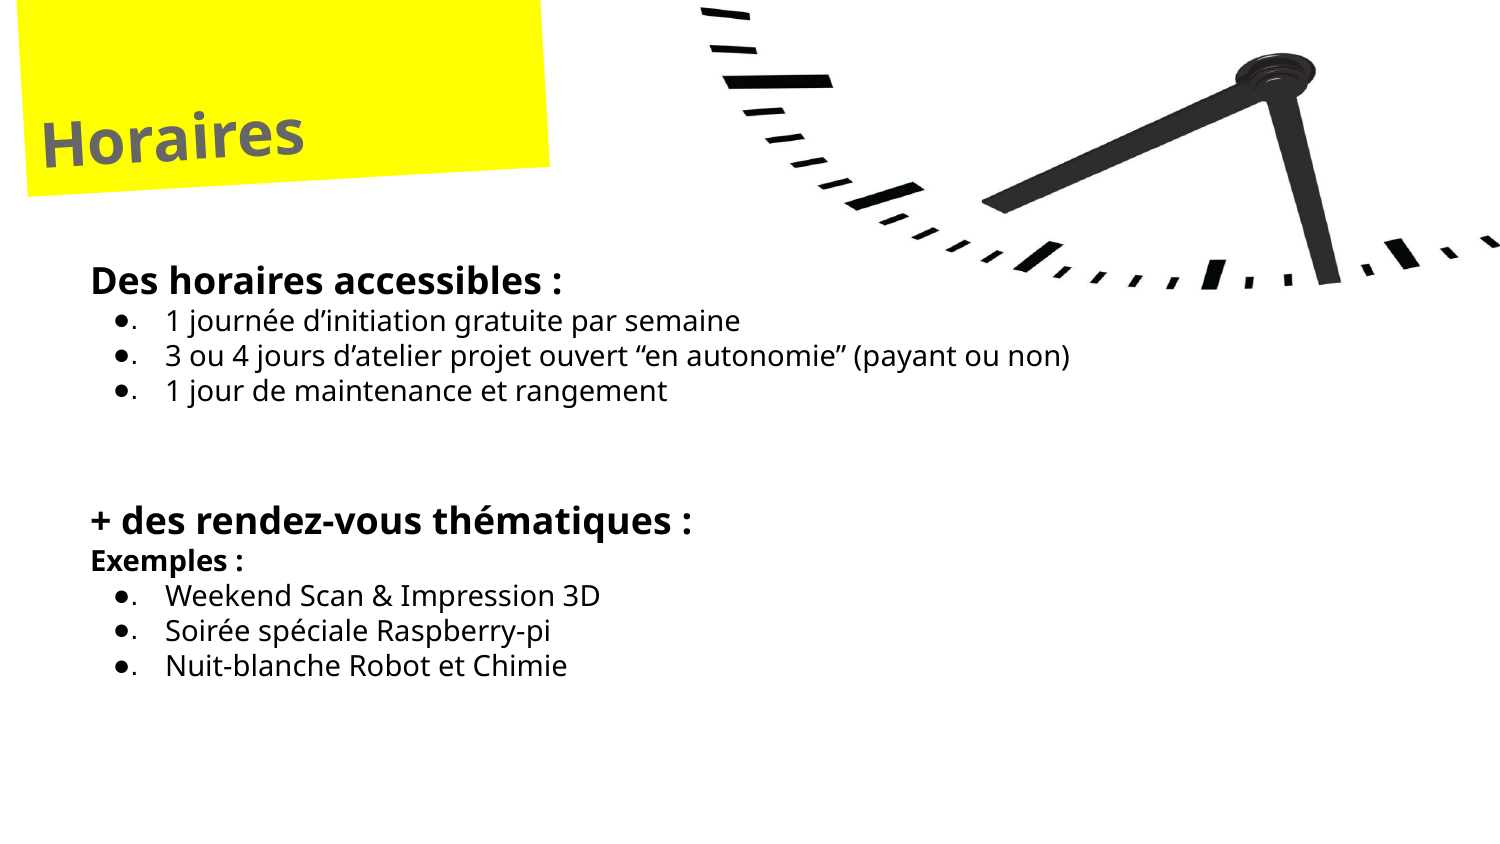

# Horaires
Des horaires accessibles :
1 journée d’initiation gratuite par semaine
3 ou 4 jours d’atelier projet ouvert “en autonomie” (payant ou non)
1 jour de maintenance et rangement
+ des rendez-vous thématiques :
Exemples :
Weekend Scan & Impression 3D
Soirée spéciale Raspberry-pi
Nuit-blanche Robot et Chimie